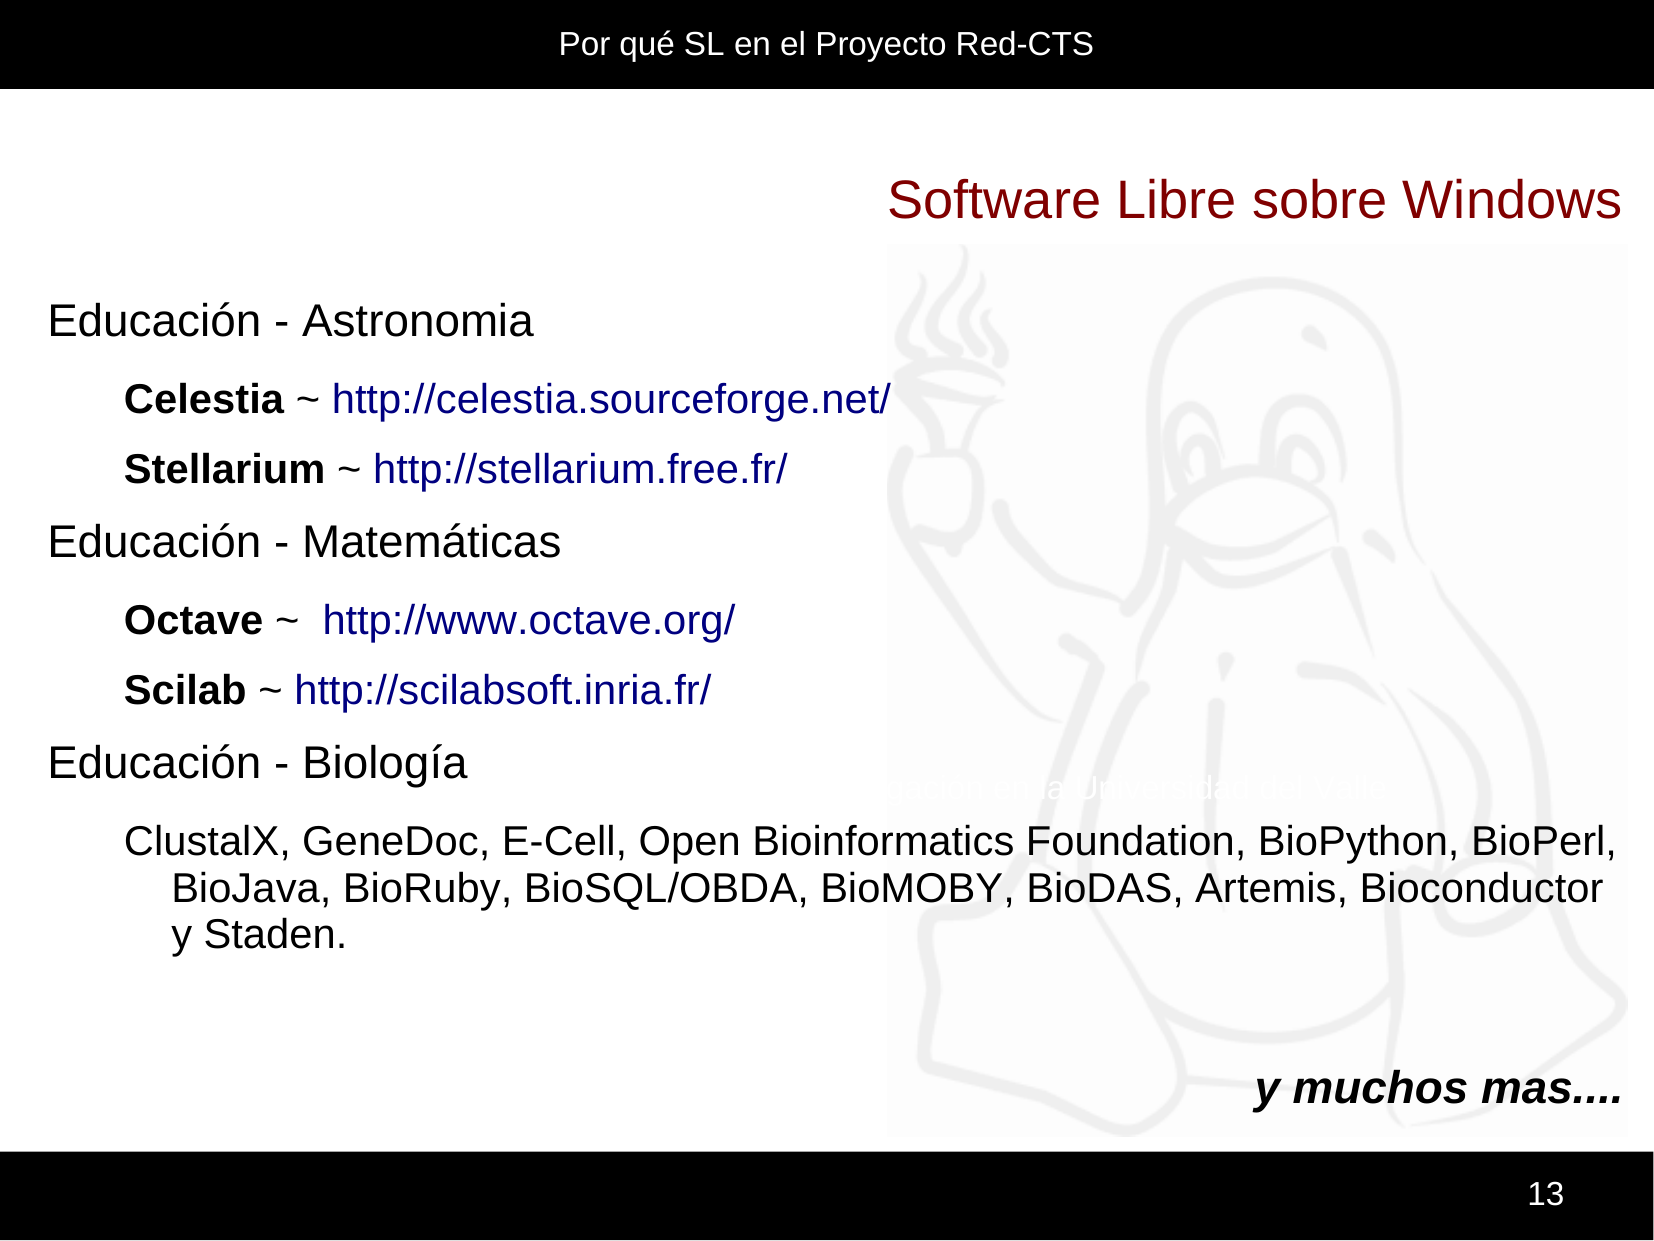

Por qué SL en el Proyecto Red-CTS
# Software Libre sobre Windows
Educación - Astronomia
Celestia ~ http://celestia.sourceforge.net/
Stellarium ~ http://stellarium.free.fr/
Educación - Matemáticas
Octave ~ http://www.octave.org/
Scilab ~ http://scilabsoft.inria.fr/
Educación - Biología
ClustalX, GeneDoc, E-Cell, Open Bioinformatics Foundation, BioPython, BioPerl, BioJava, BioRuby, BioSQL/OBDA, BioMOBY, BioDAS, Artemis, Bioconductor y Staden.
y muchos mas....